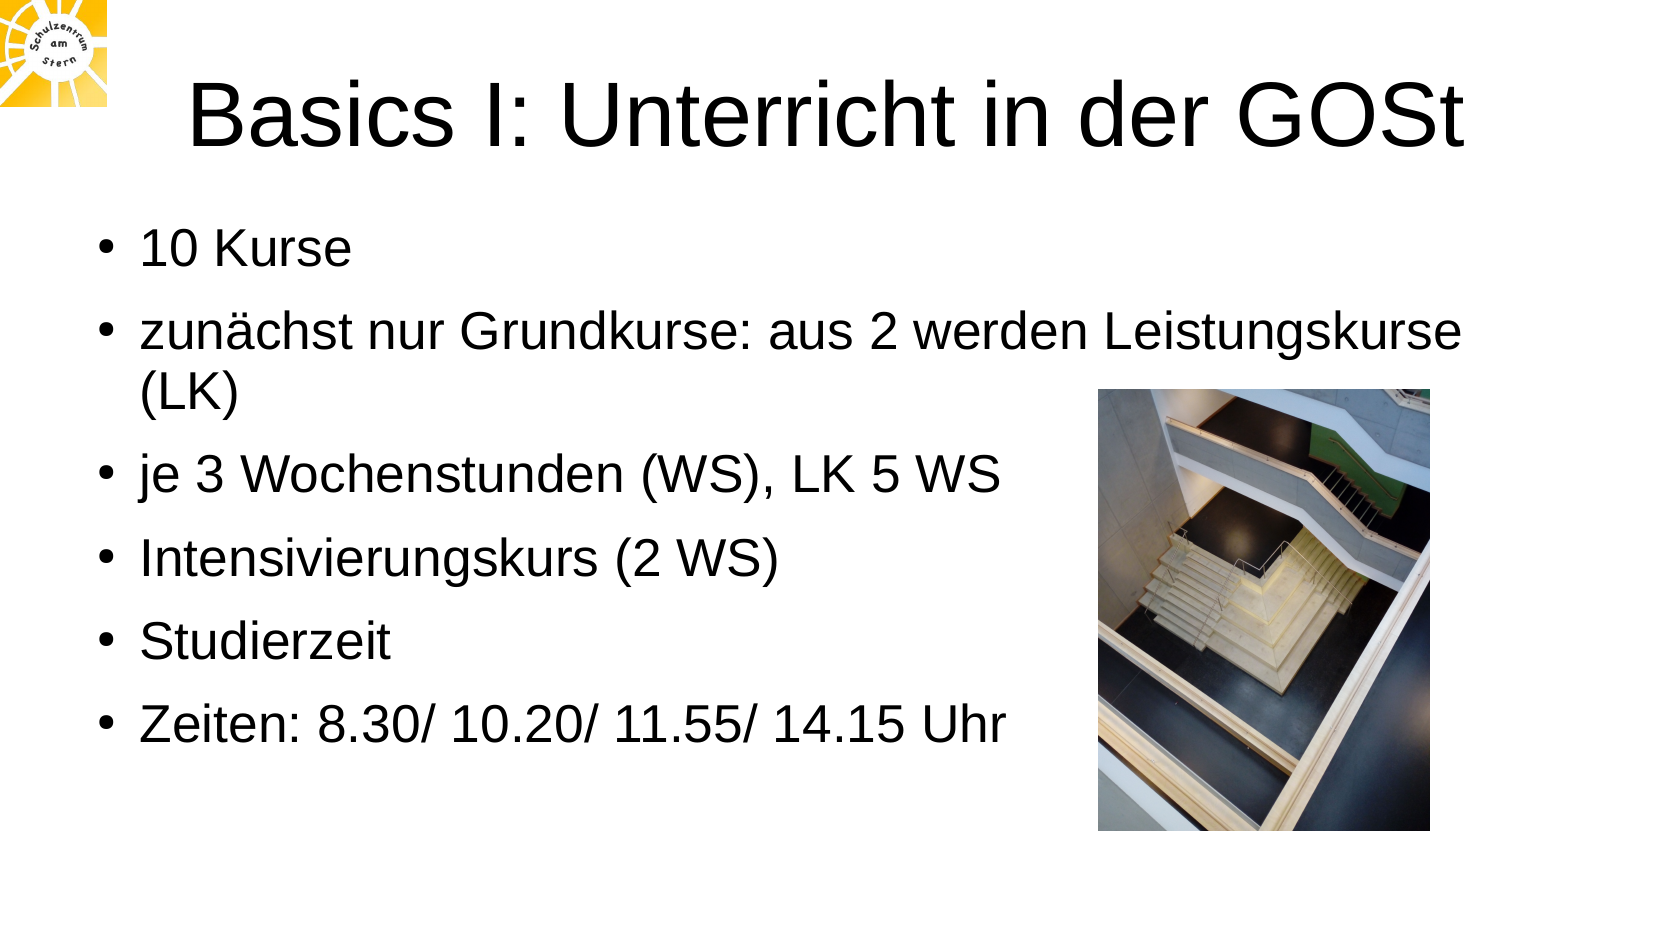

# Basics I: Unterricht in der GOSt
10 Kurse
zunächst nur Grundkurse: aus 2 werden Leistungskurse (LK)
je 3 Wochenstunden (WS), LK 5 WS
Intensivierungskurs (2 WS)
Studierzeit
Zeiten: 8.30/ 10.20/ 11.55/ 14.15 Uhr